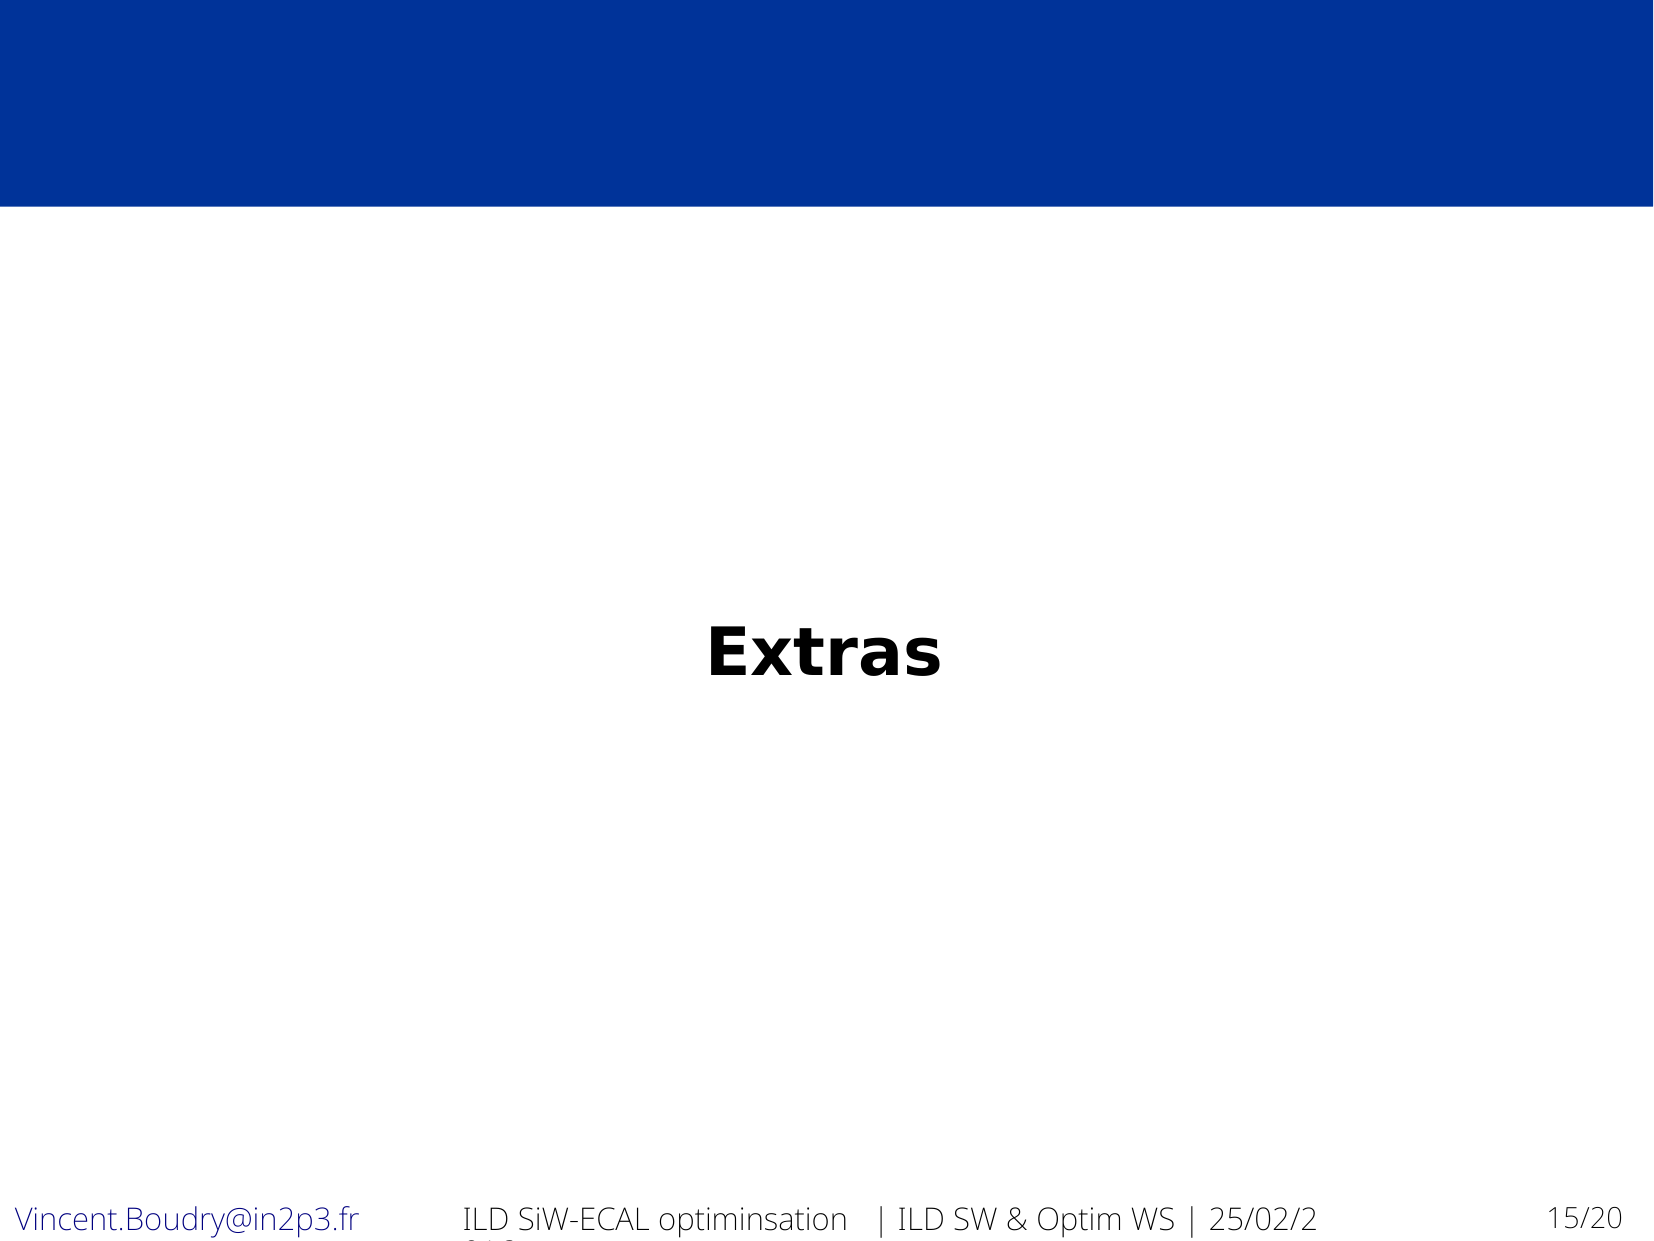

# Extras
ILD SiW-ECAL optiminsation | ILD SW & Optim WS | 25/02/2016
15